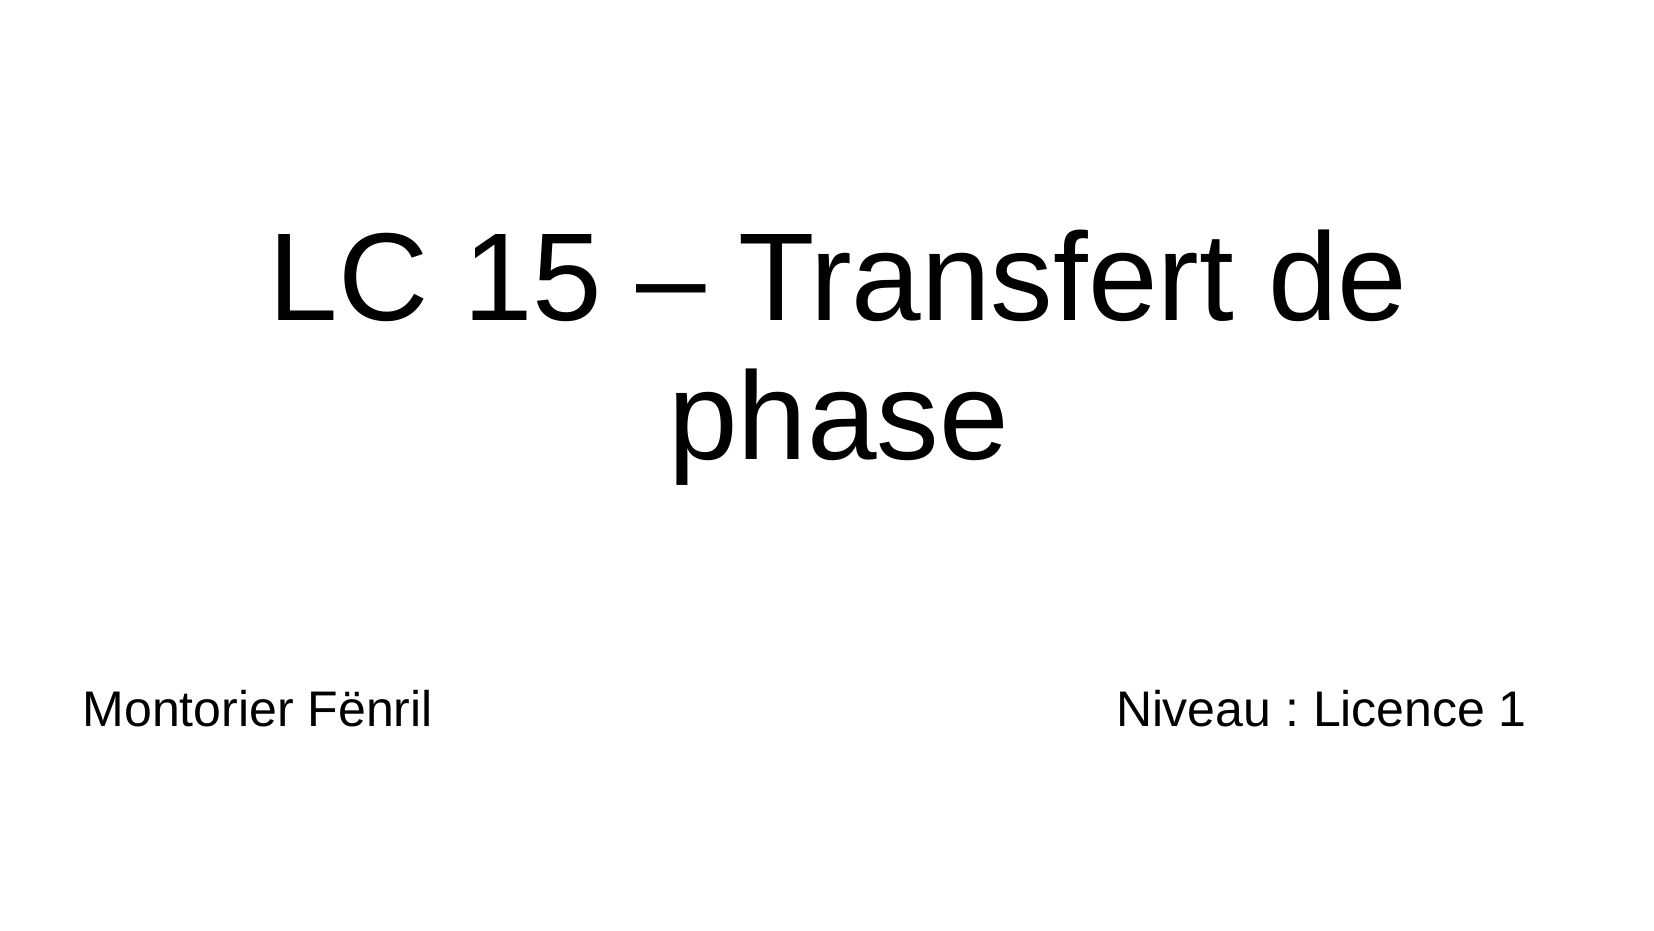

# LC 15 – Transfert de phase
Montorier Fënril										Niveau : Licence 1